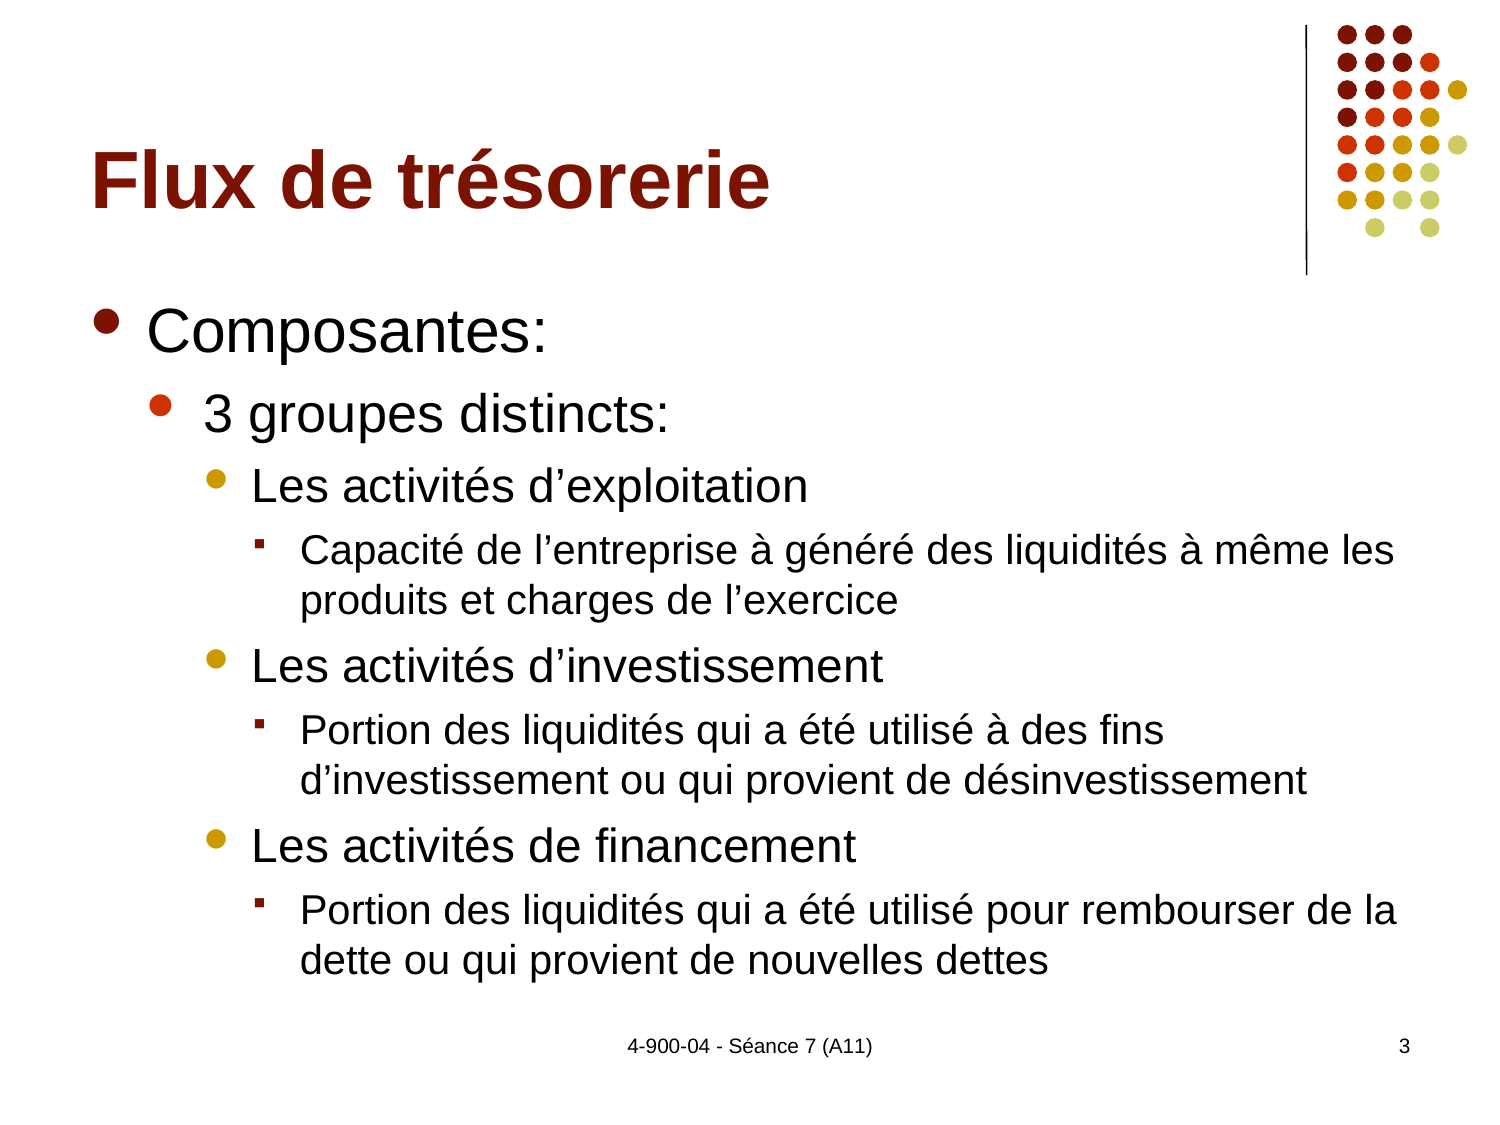

Flux de trésorerie
Composantes:
3 groupes distincts:
Les activités d’exploitation
Capacité de l’entreprise à généré des liquidités à même les produits et charges de l’exercice
Les activités d’investissement
Portion des liquidités qui a été utilisé à des fins d’investissement ou qui provient de désinvestissement
Les activités de financement
Portion des liquidités qui a été utilisé pour rembourser de la dette ou qui provient de nouvelles dettes
4-900-04 - Séance 7 (A11)